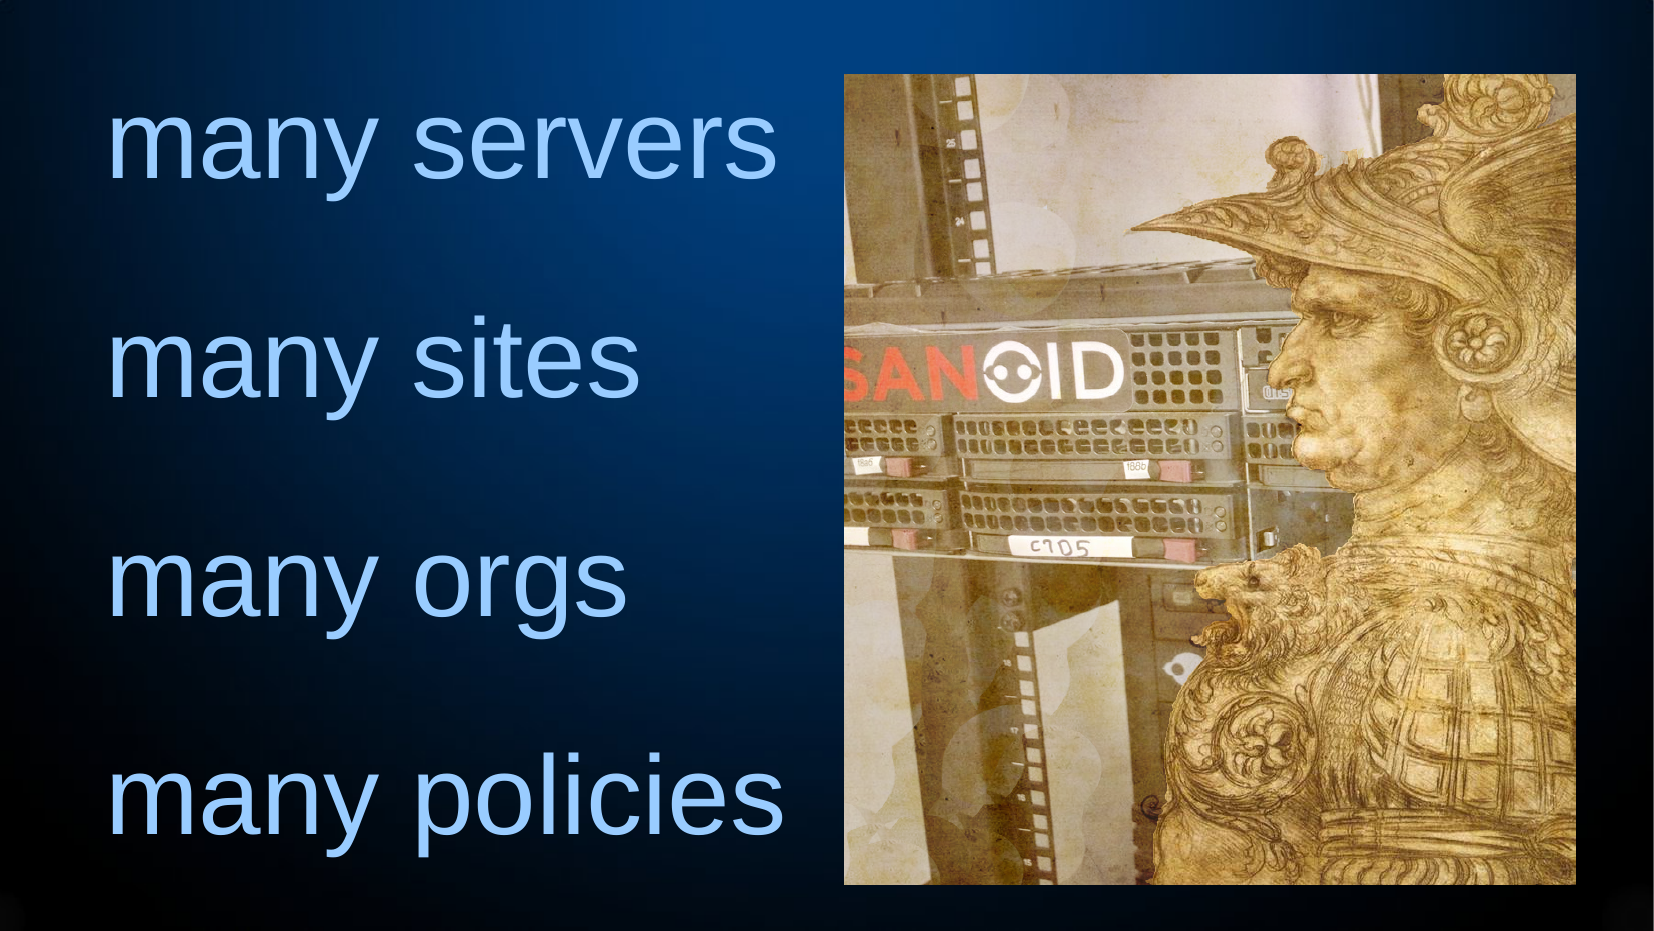

# many servers many sites many orgs many policies